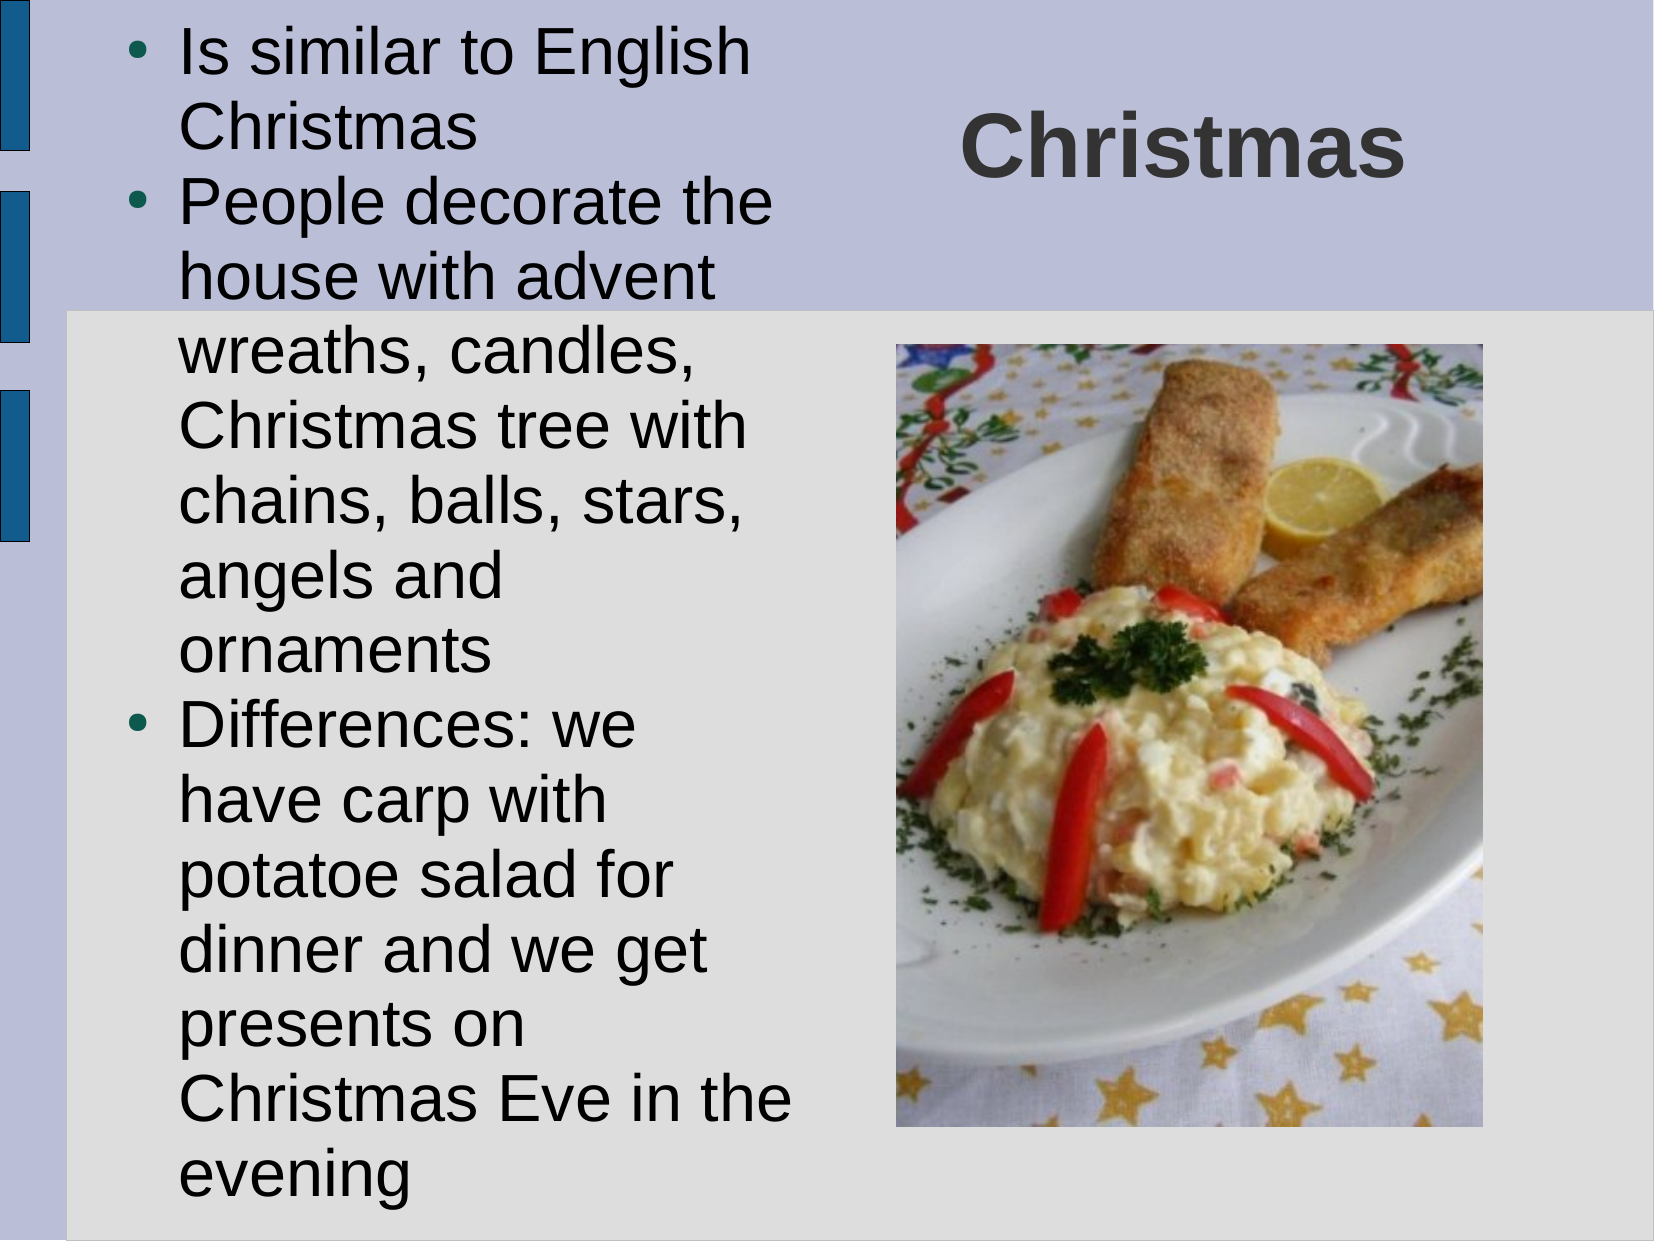

Is similar to English Christmas
People decorate the house with advent wreaths, candles, Christmas tree with chains, balls, stars, angels and ornaments
Differences: we have carp with potatoe salad for dinner and we get presents on Christmas Eve in the evening
# Christmas